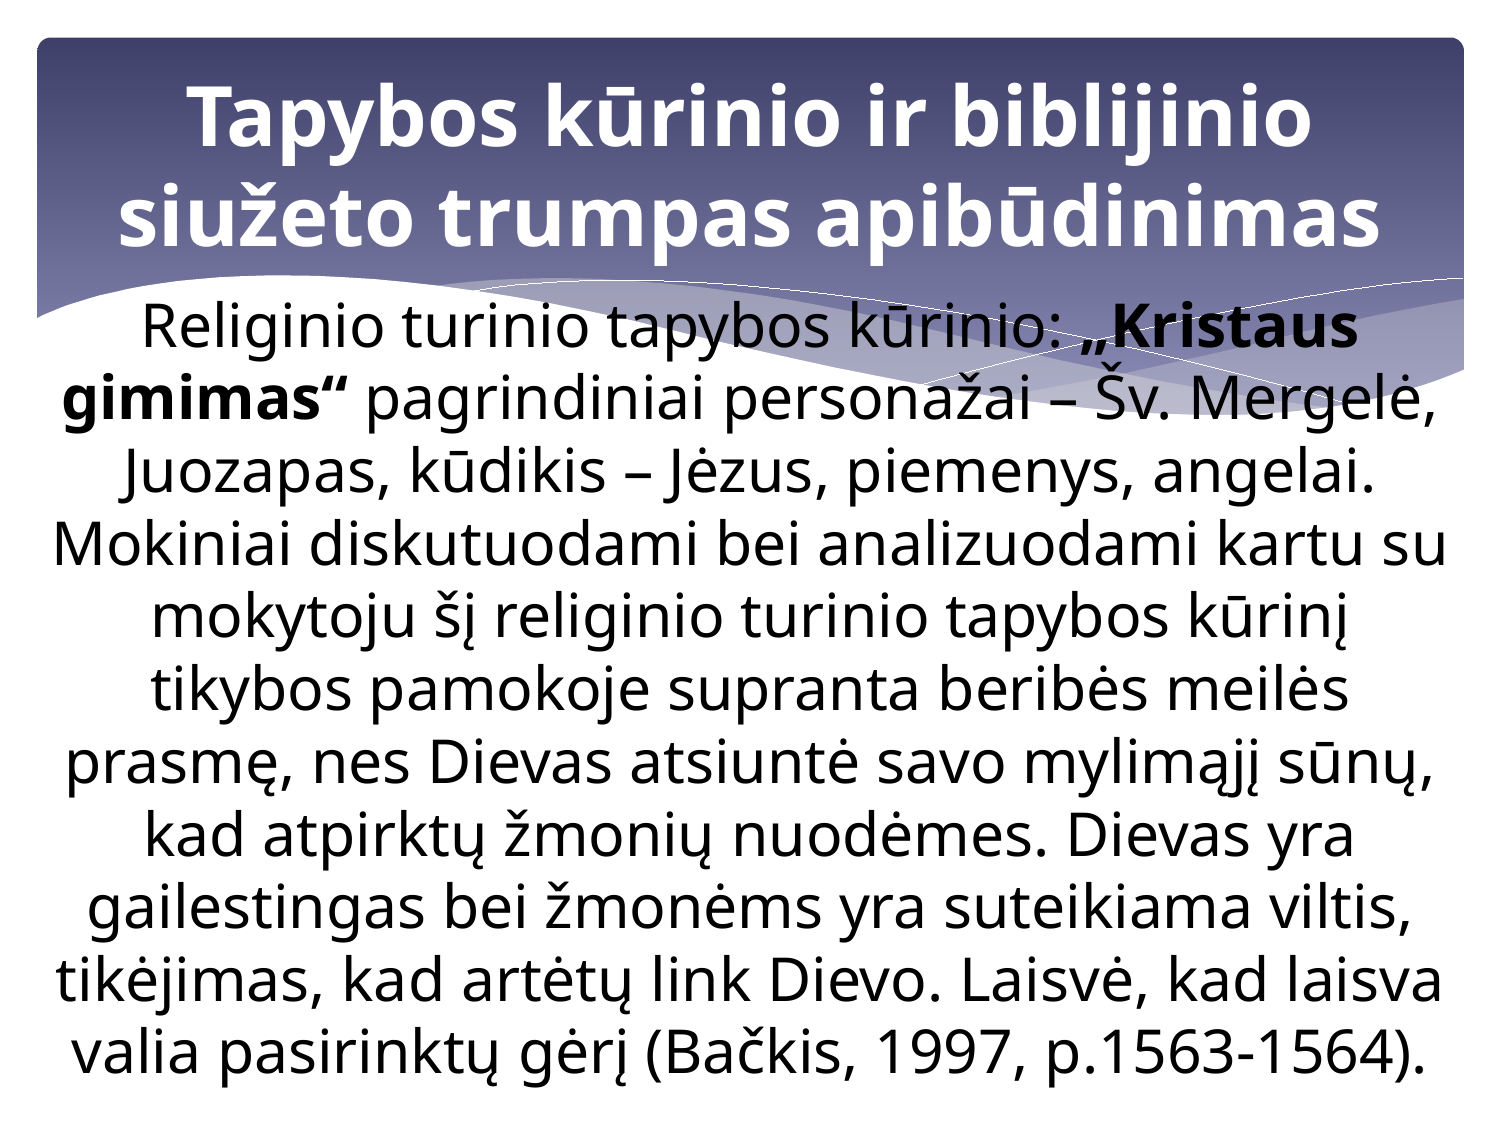

Tapybos kūrinio ir biblijinio siužeto trumpas apibūdinimas
# Religinio turinio tapybos kūrinio: „Kristaus gimimas“ pagrindiniai personažai – Šv. Mergelė, Juozapas, kūdikis – Jėzus, piemenys, angelai. Mokiniai diskutuodami bei analizuodami kartu su mokytoju šį religinio turinio tapybos kūrinį tikybos pamokoje supranta beribės meilės prasmę, nes Dievas atsiuntė savo mylimąjį sūnų, kad atpirktų žmonių nuodėmes. Dievas yra gailestingas bei žmonėms yra suteikiama viltis, tikėjimas, kad artėtų link Dievo. Laisvė, kad laisva valia pasirinktų gėrį (Bačkis, 1997, p.1563-1564).